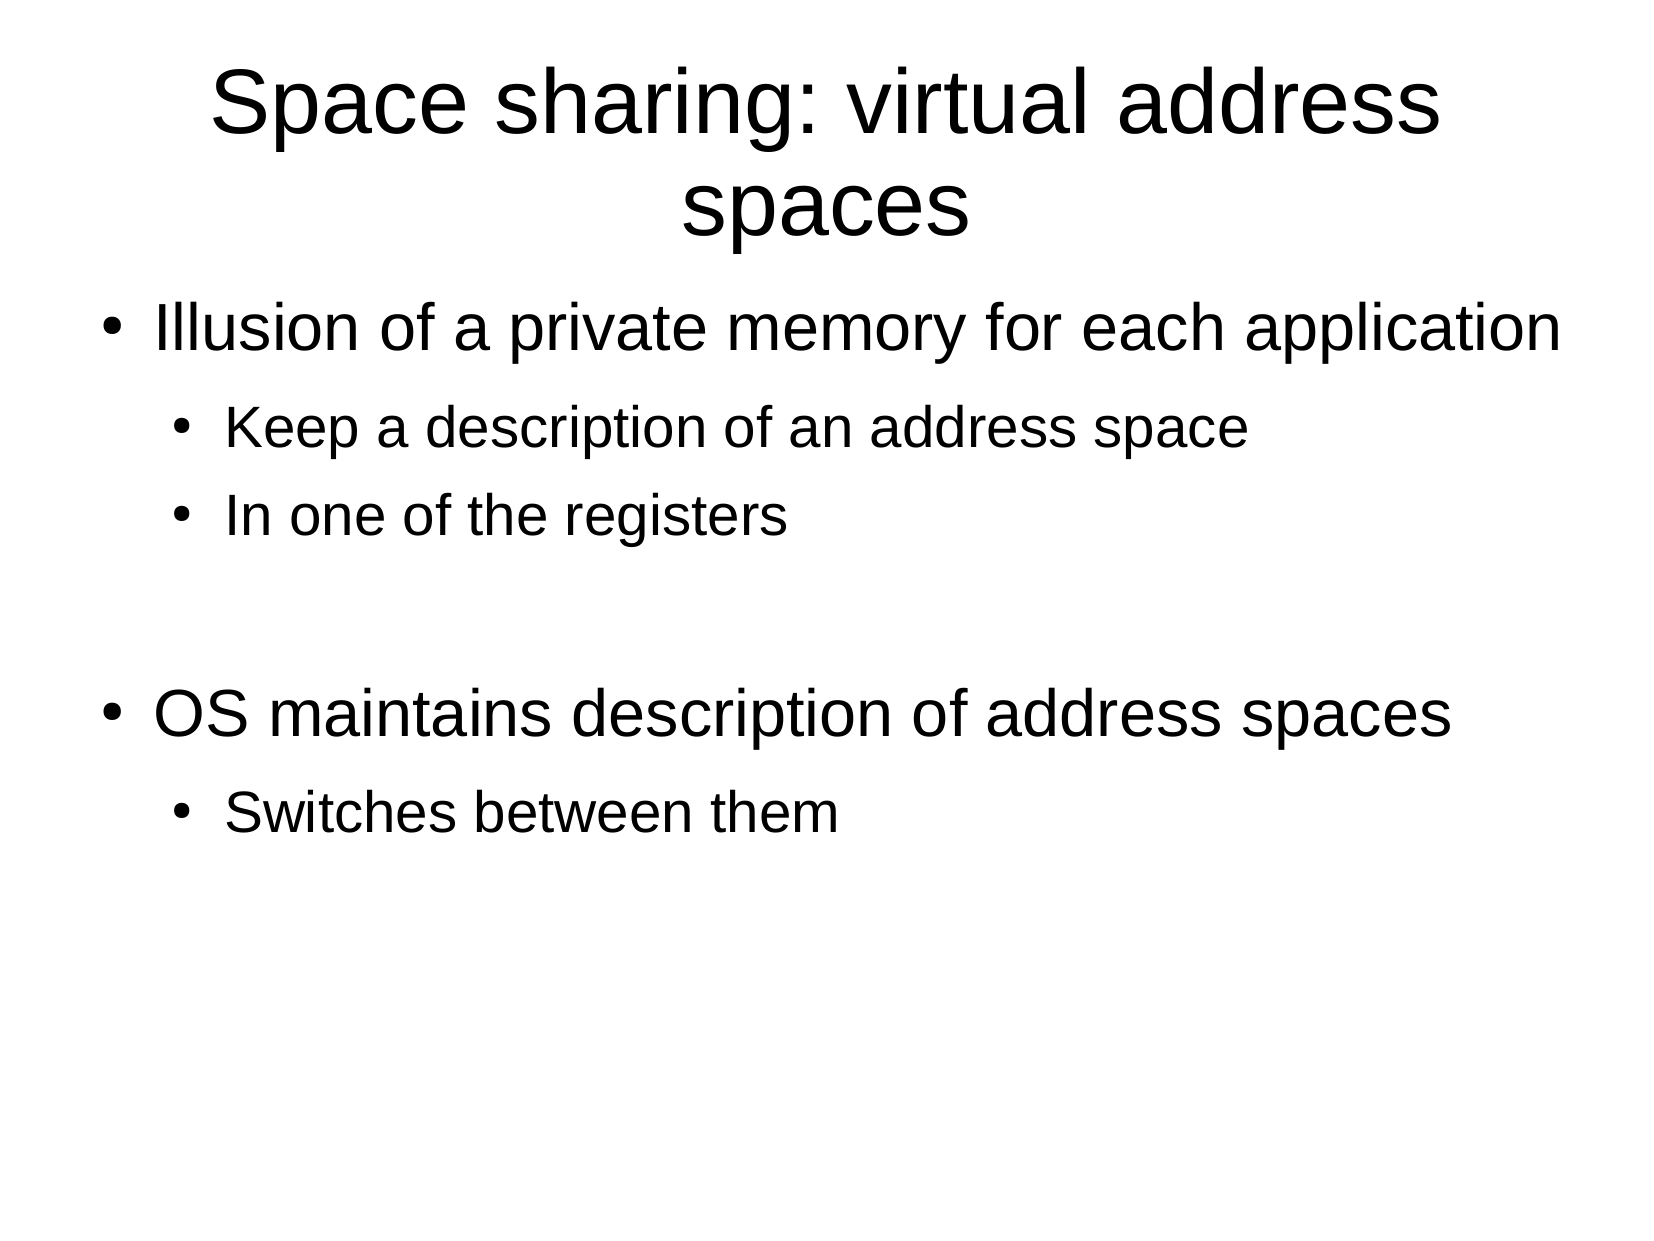

# Space sharing: virtual address spaces
Illusion of a private memory for each application
Keep a description of an address space
In one of the registers
OS maintains description of address spaces
Switches between them